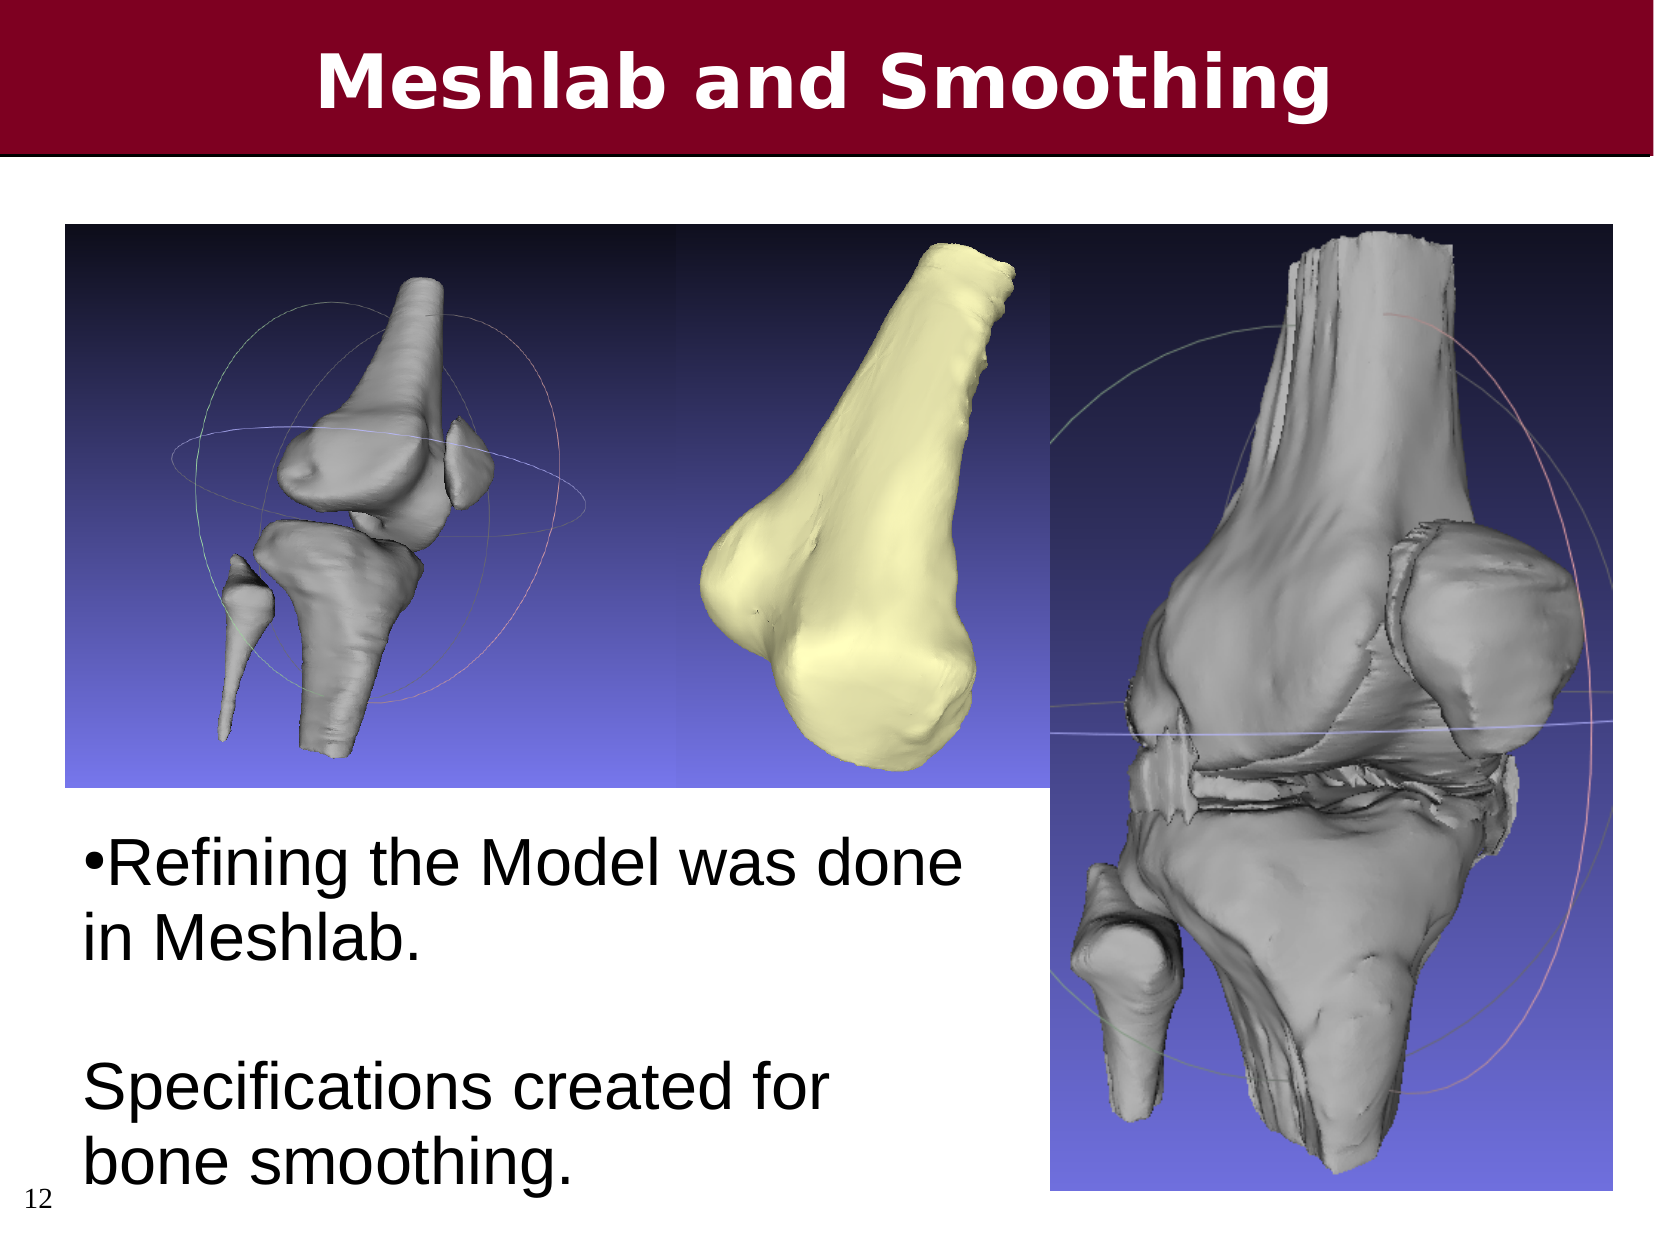

Meshlab and Smoothing
# Refining the Model was done in Meshlab. Specifications created for bone smoothing.